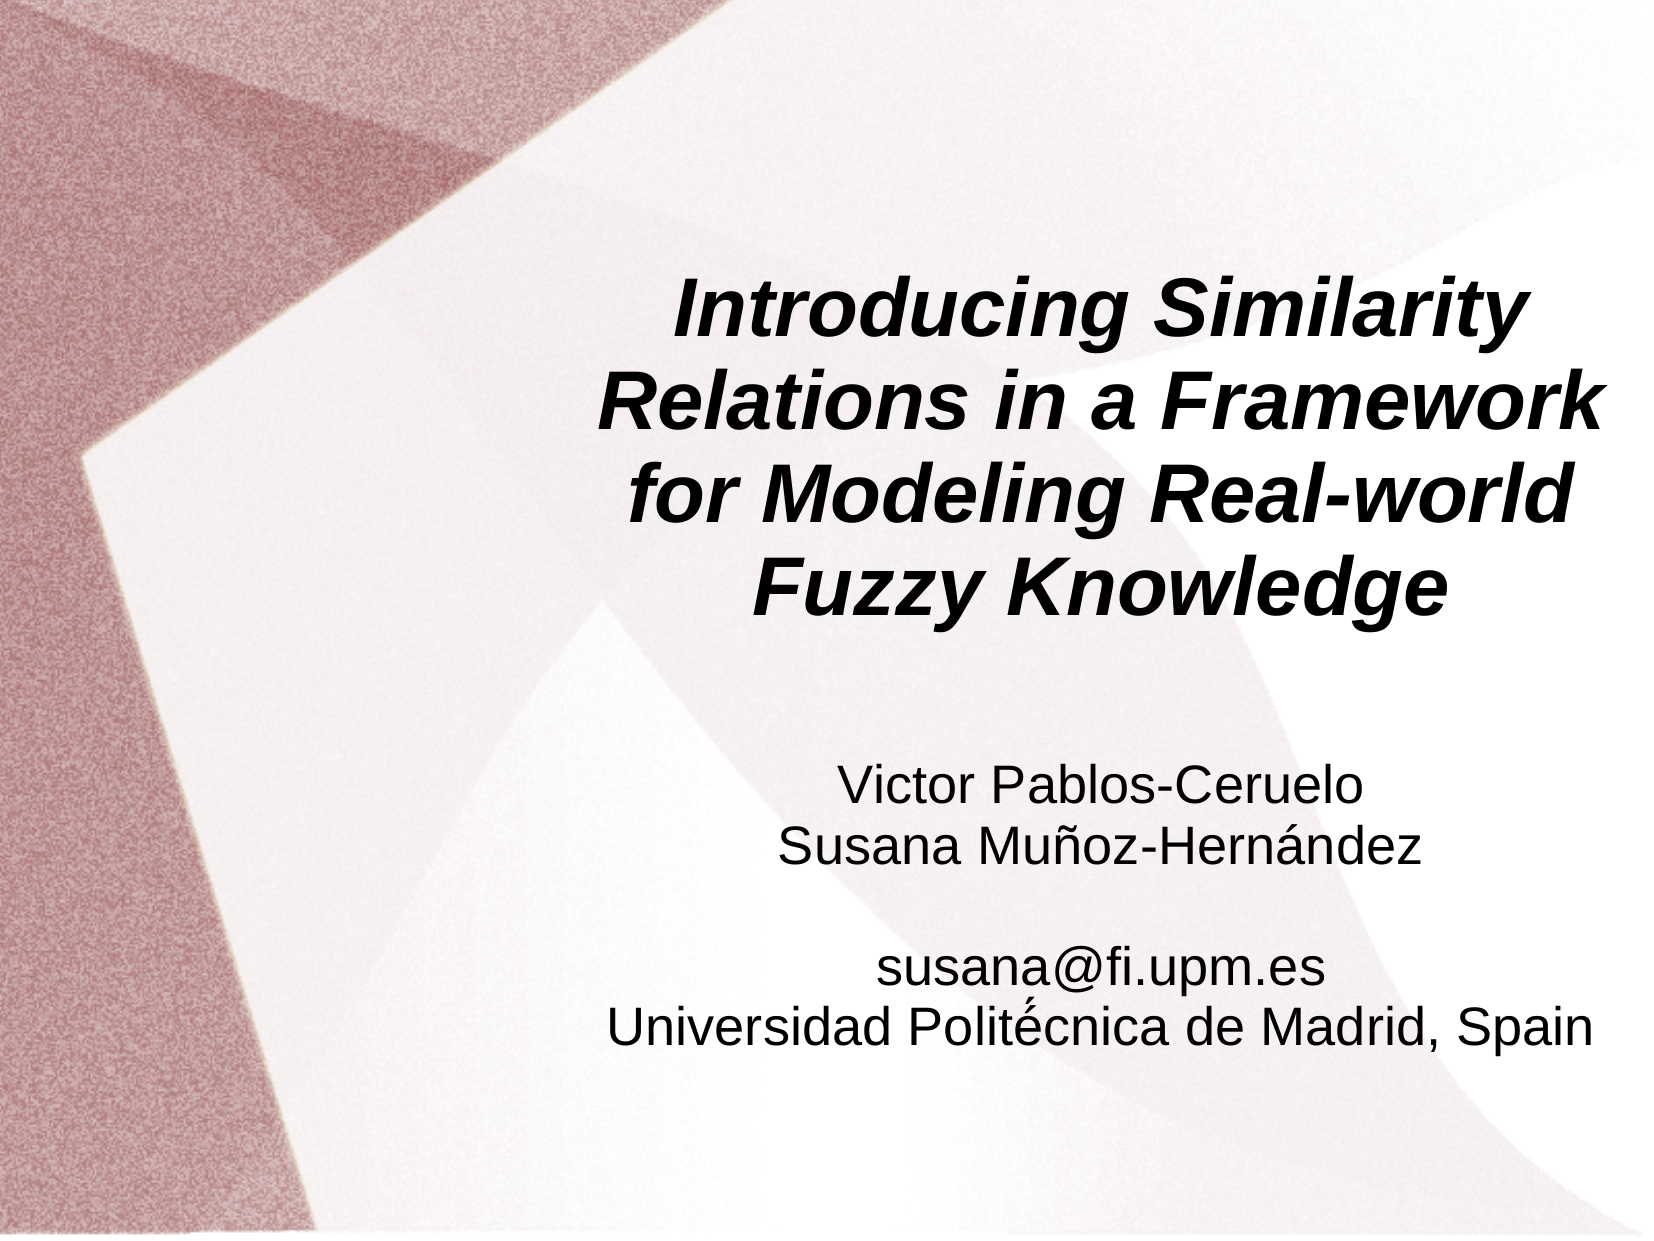

# Introducing Similarity Relations in a Framework for Modeling Real-world Fuzzy Knowledge
Victor Pablos-Ceruelo
Susana Muñoz-Hernández
susana@fi.upm.es
Universidad Polité́cnica de Madrid, Spain